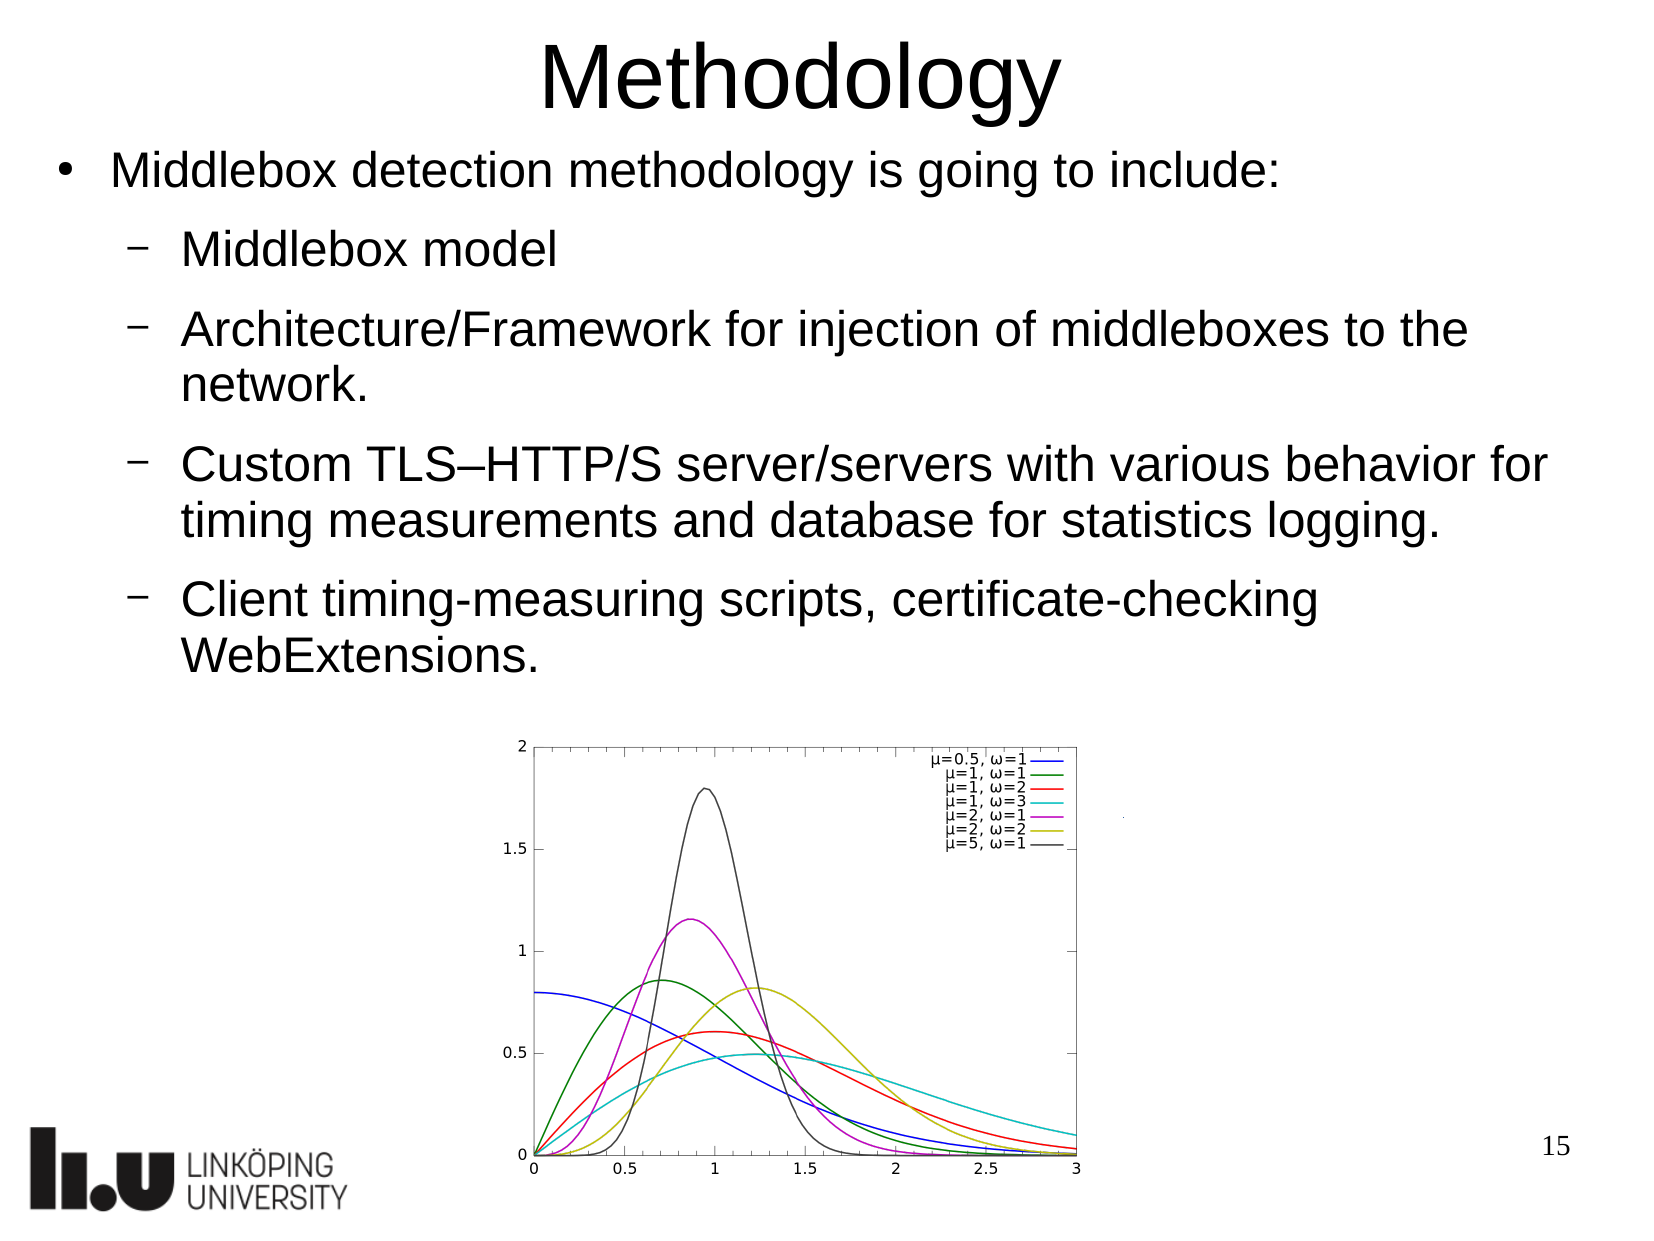

# Methodology
Middlebox detection methodology is going to include:
Middlebox model
Architecture/Framework for injection of middleboxes to the network.
Custom TLS–HTTP/S server/servers with various behavior for timing measurements and database for statistics logging.
Client timing-measuring scripts, certificate-checking WebExtensions.
15